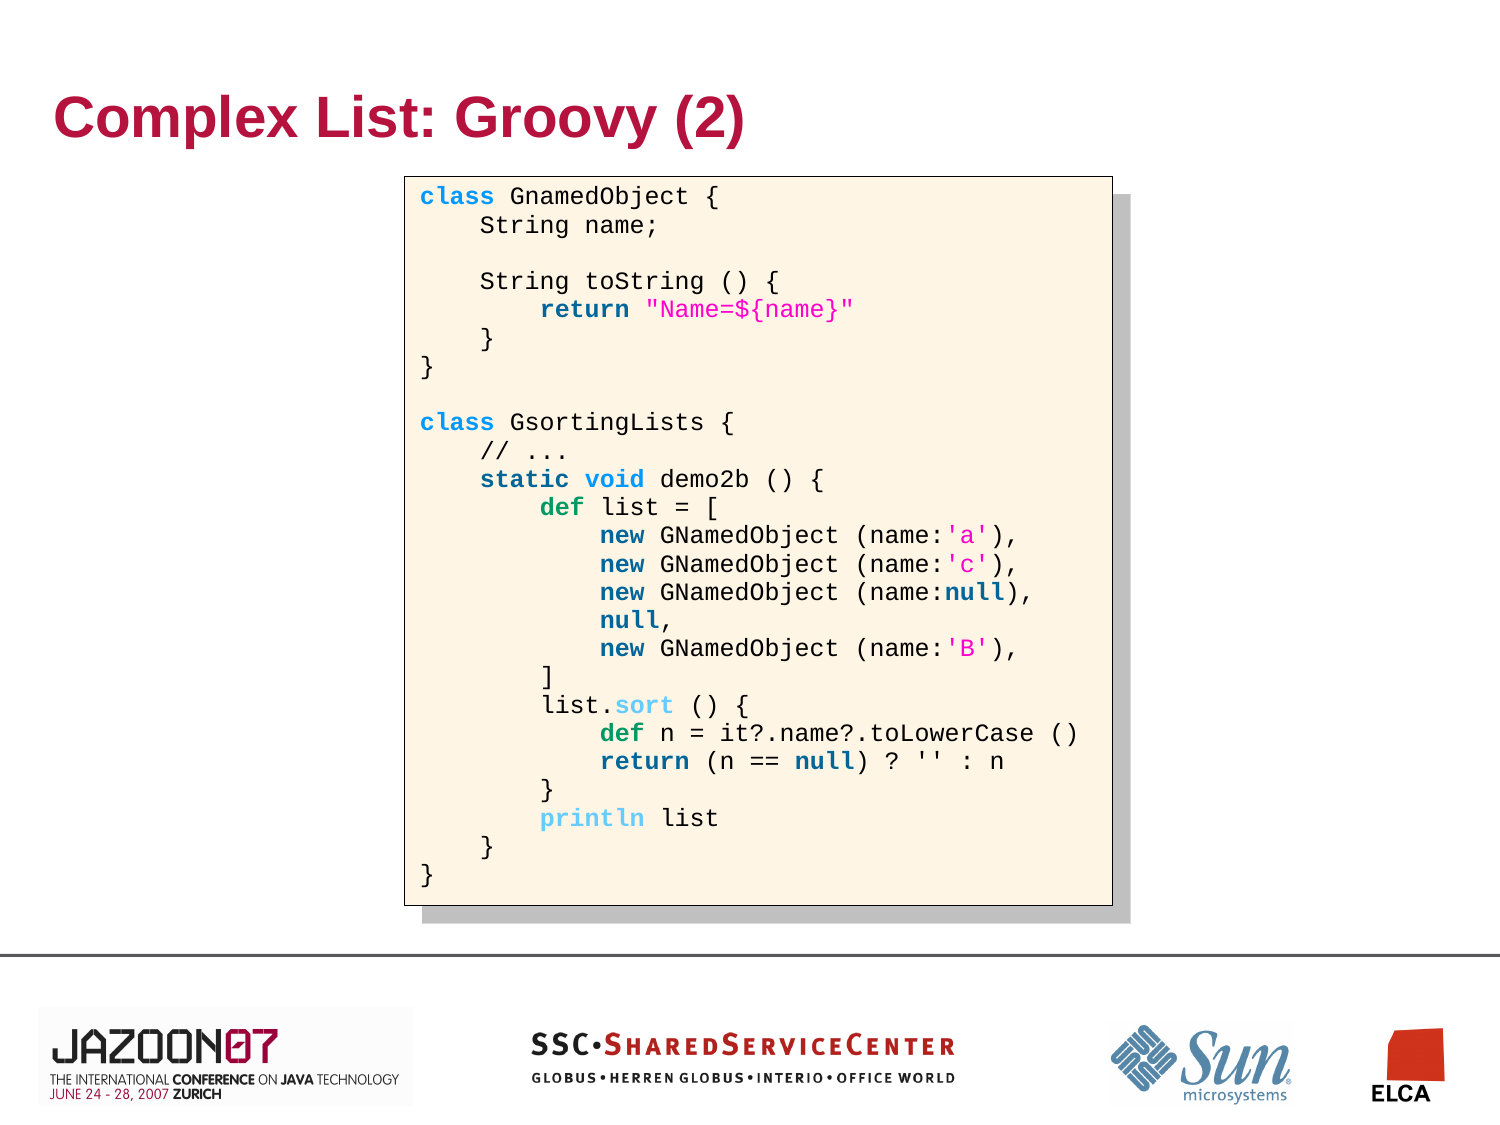

# Complex List: Groovy (2)
class GnamedObject {
 String name;
 String toString () {
 return "Name=${name}"
 }
}
class GsortingLists {
 // ...
 static void demo2b () {
 def list = [
 new GNamedObject (name:'a'),
 new GNamedObject (name:'c'),
 new GNamedObject (name:null),
 null,
 new GNamedObject (name:'B'),
 ]
 list.sort () {
 def n = it?.name?.toLowerCase ()
 return (n == null) ? '' : n
 }
 println list
 }
}